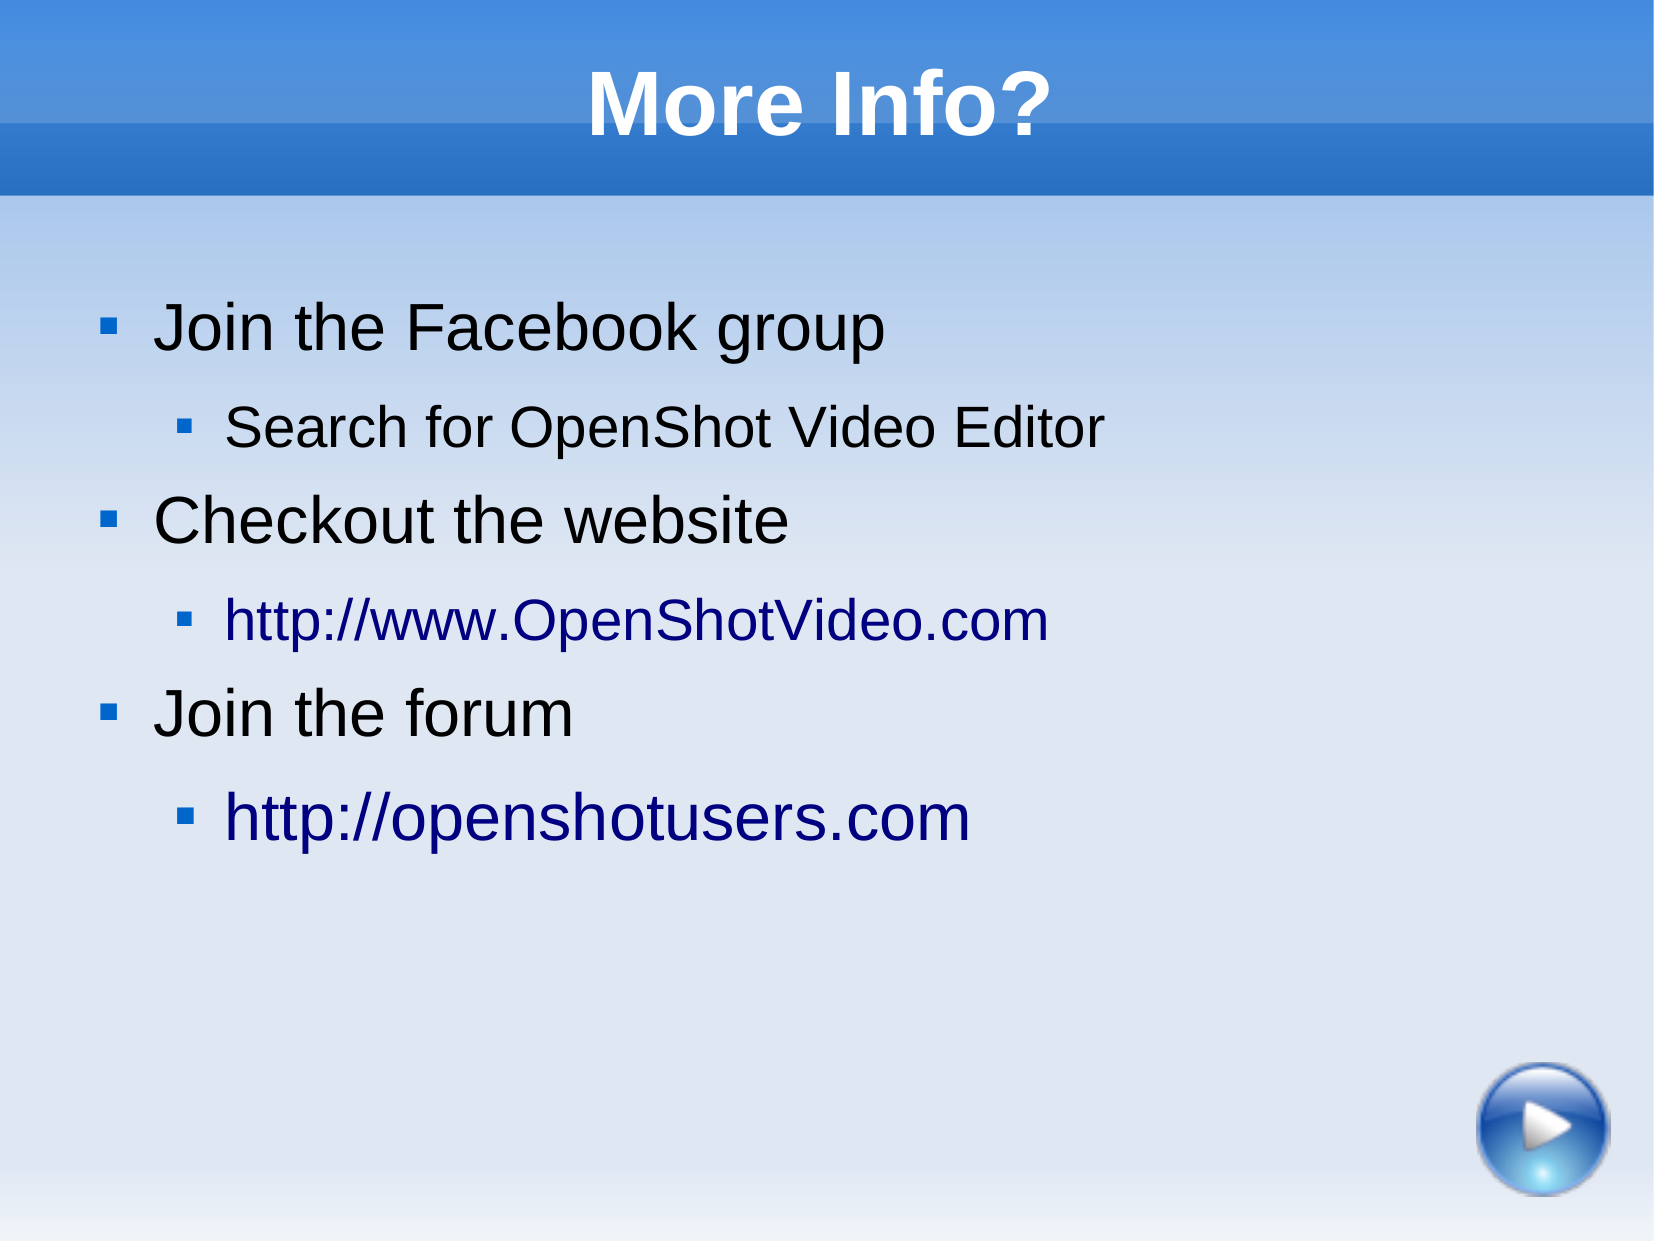

# More Info?
Join the Facebook group
Search for OpenShot Video Editor
Checkout the website
http://www.OpenShotVideo.com
Join the forum
http://openshotusers.com